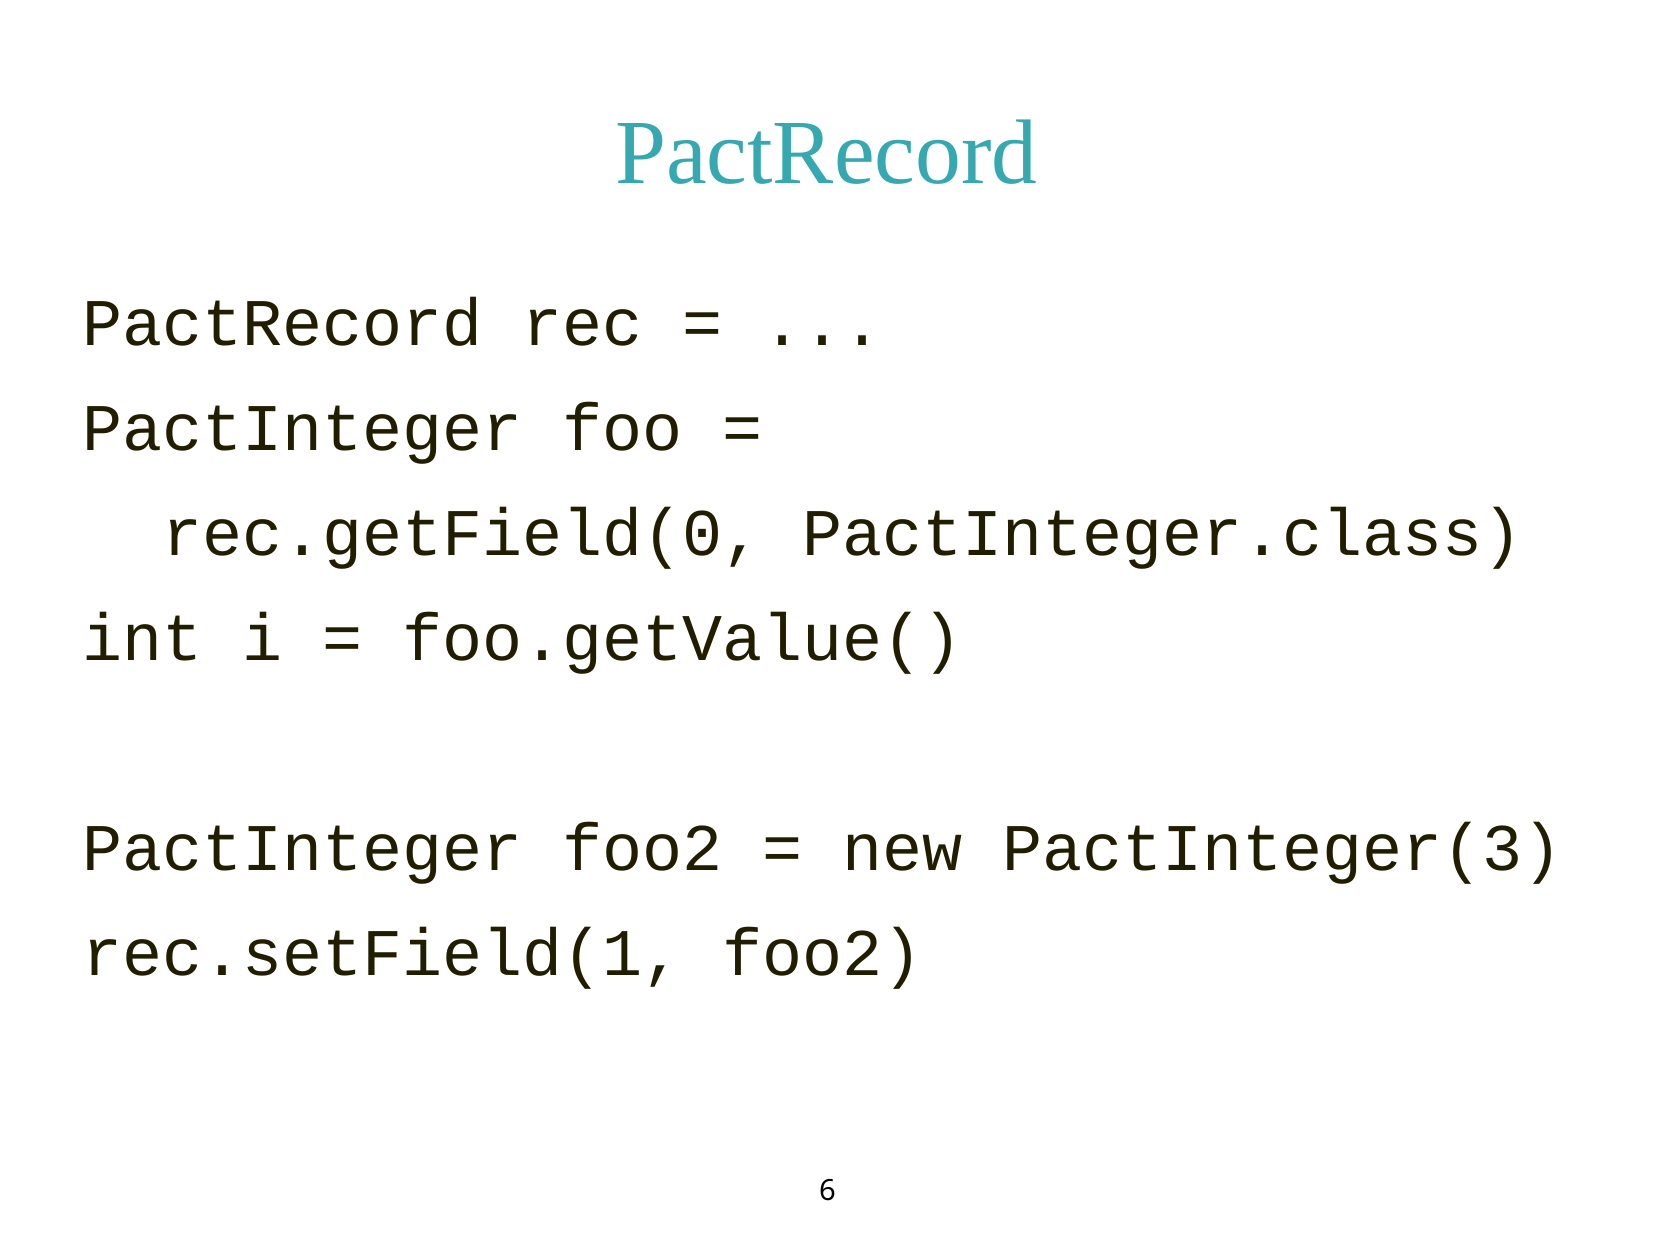

# PactRecord
PactRecord rec = ...
PactInteger foo =
 rec.getField(0, PactInteger.class)
int i = foo.getValue()
PactInteger foo2 = new PactInteger(3)
rec.setField(1, foo2)
6